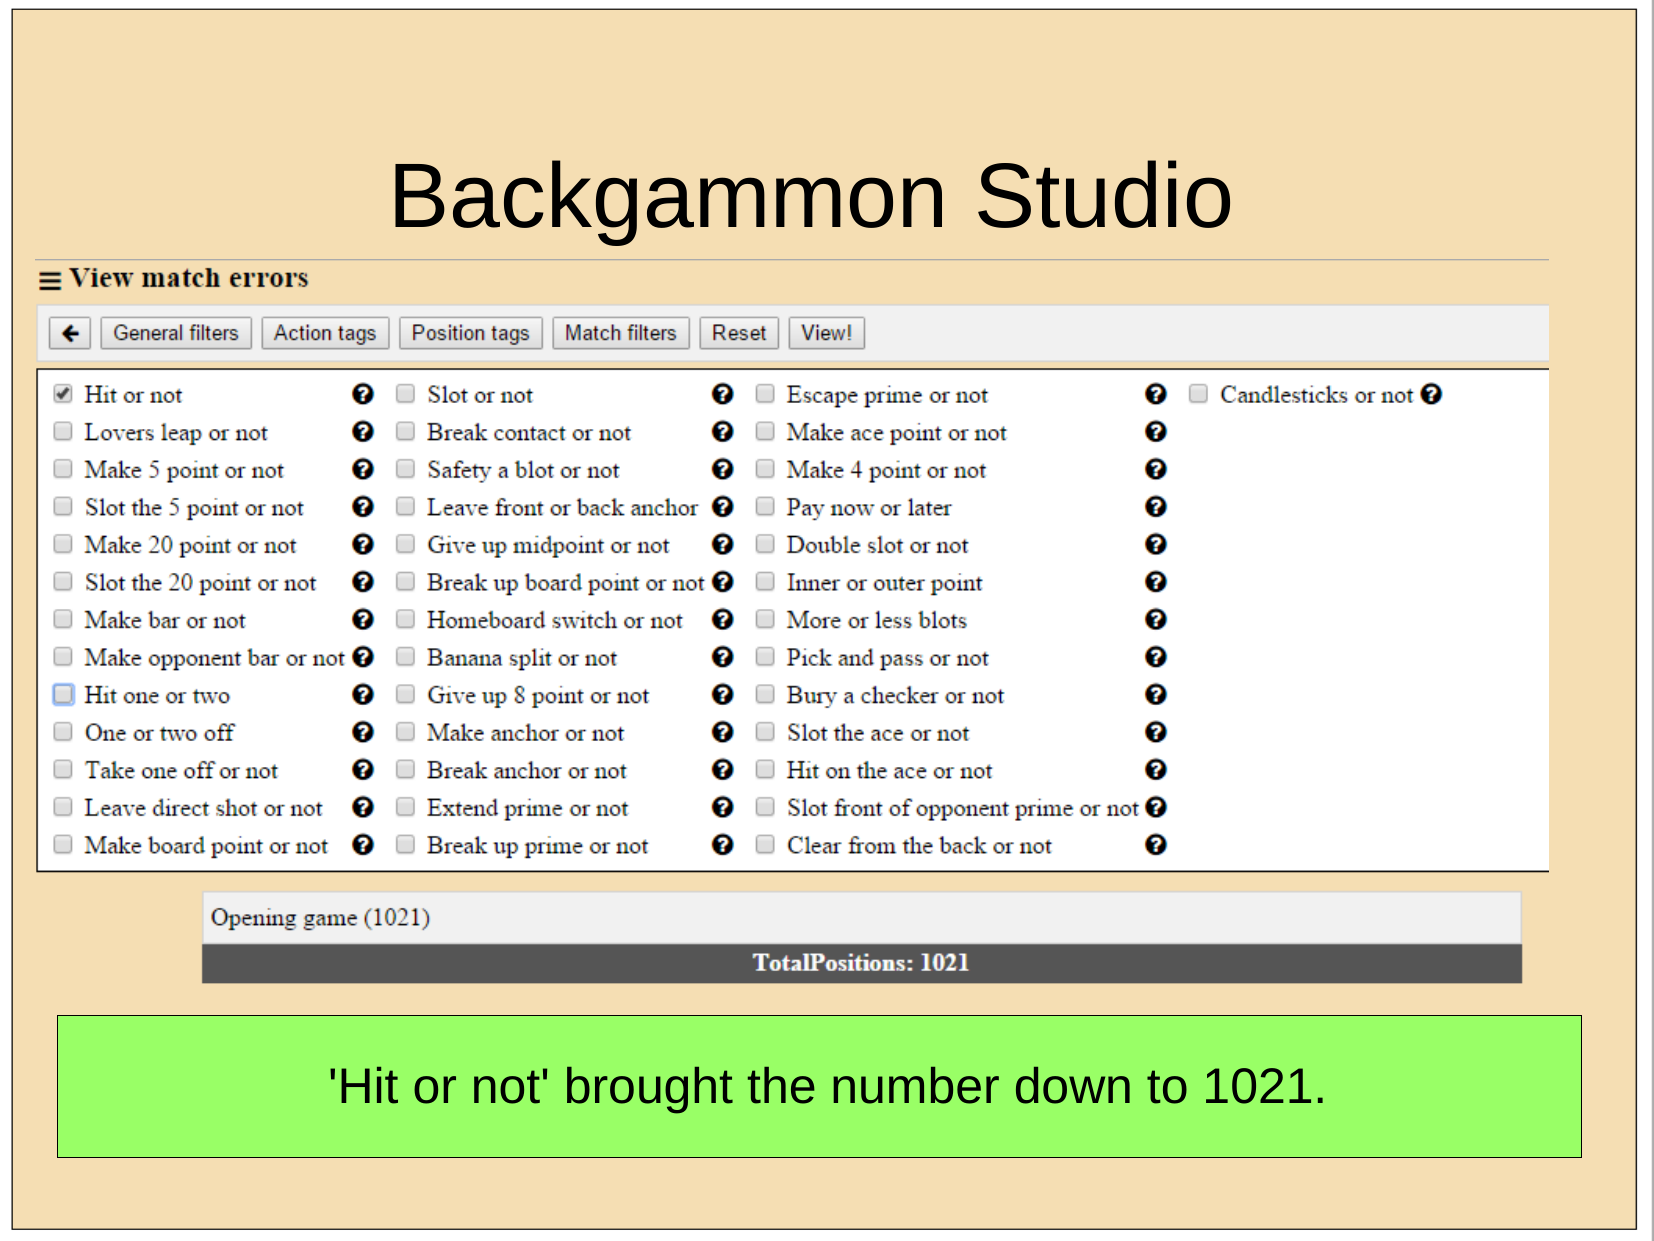

# Backgammon Studio
'Hit or not' brought the number down to 1021.